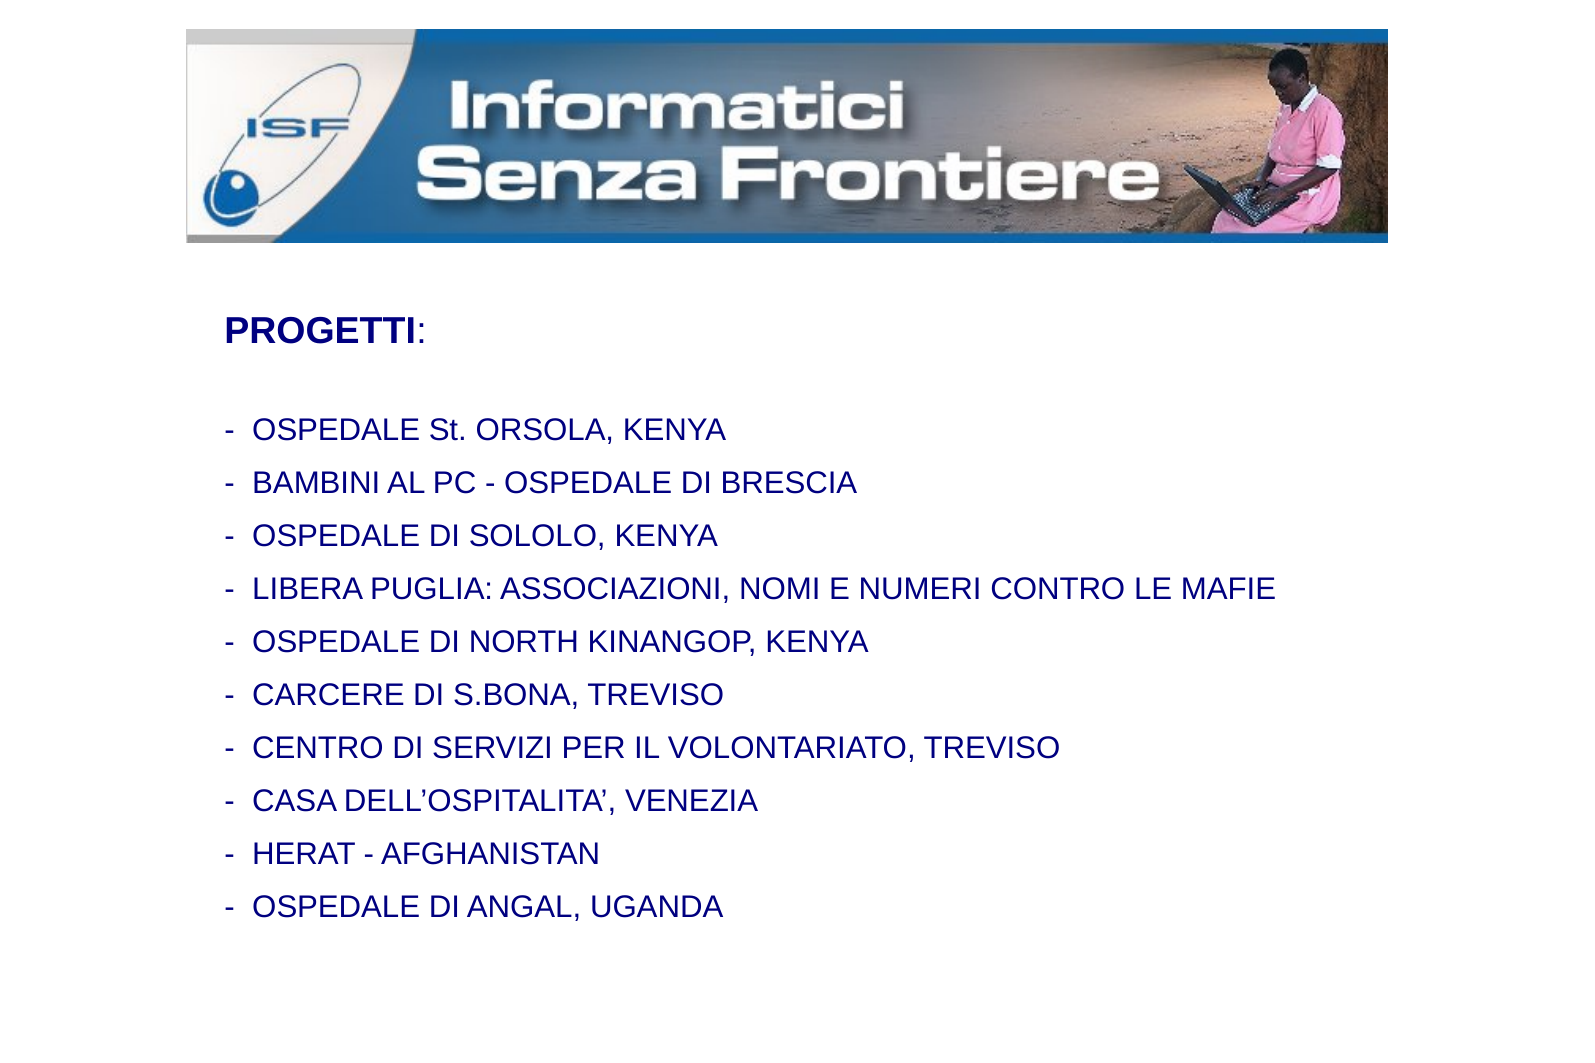

# PROGETTI:
	- OSPEDALE St. ORSOLA, KENYA
	- BAMBINI AL PC - OSPEDALE DI BRESCIA
	- OSPEDALE DI SOLOLO, KENYA
	- LIBERA PUGLIA: ASSOCIAZIONI, NOMI E NUMERI CONTRO LE MAFIE
	- OSPEDALE DI NORTH KINANGOP, KENYA
	- CARCERE DI S.BONA, TREVISO
	- CENTRO DI SERVIZI PER IL VOLONTARIATO, TREVISO
	- CASA DELL’OSPITALITA’, VENEZIA
	- HERAT - AFGHANISTAN
	- OSPEDALE DI ANGAL, UGANDA